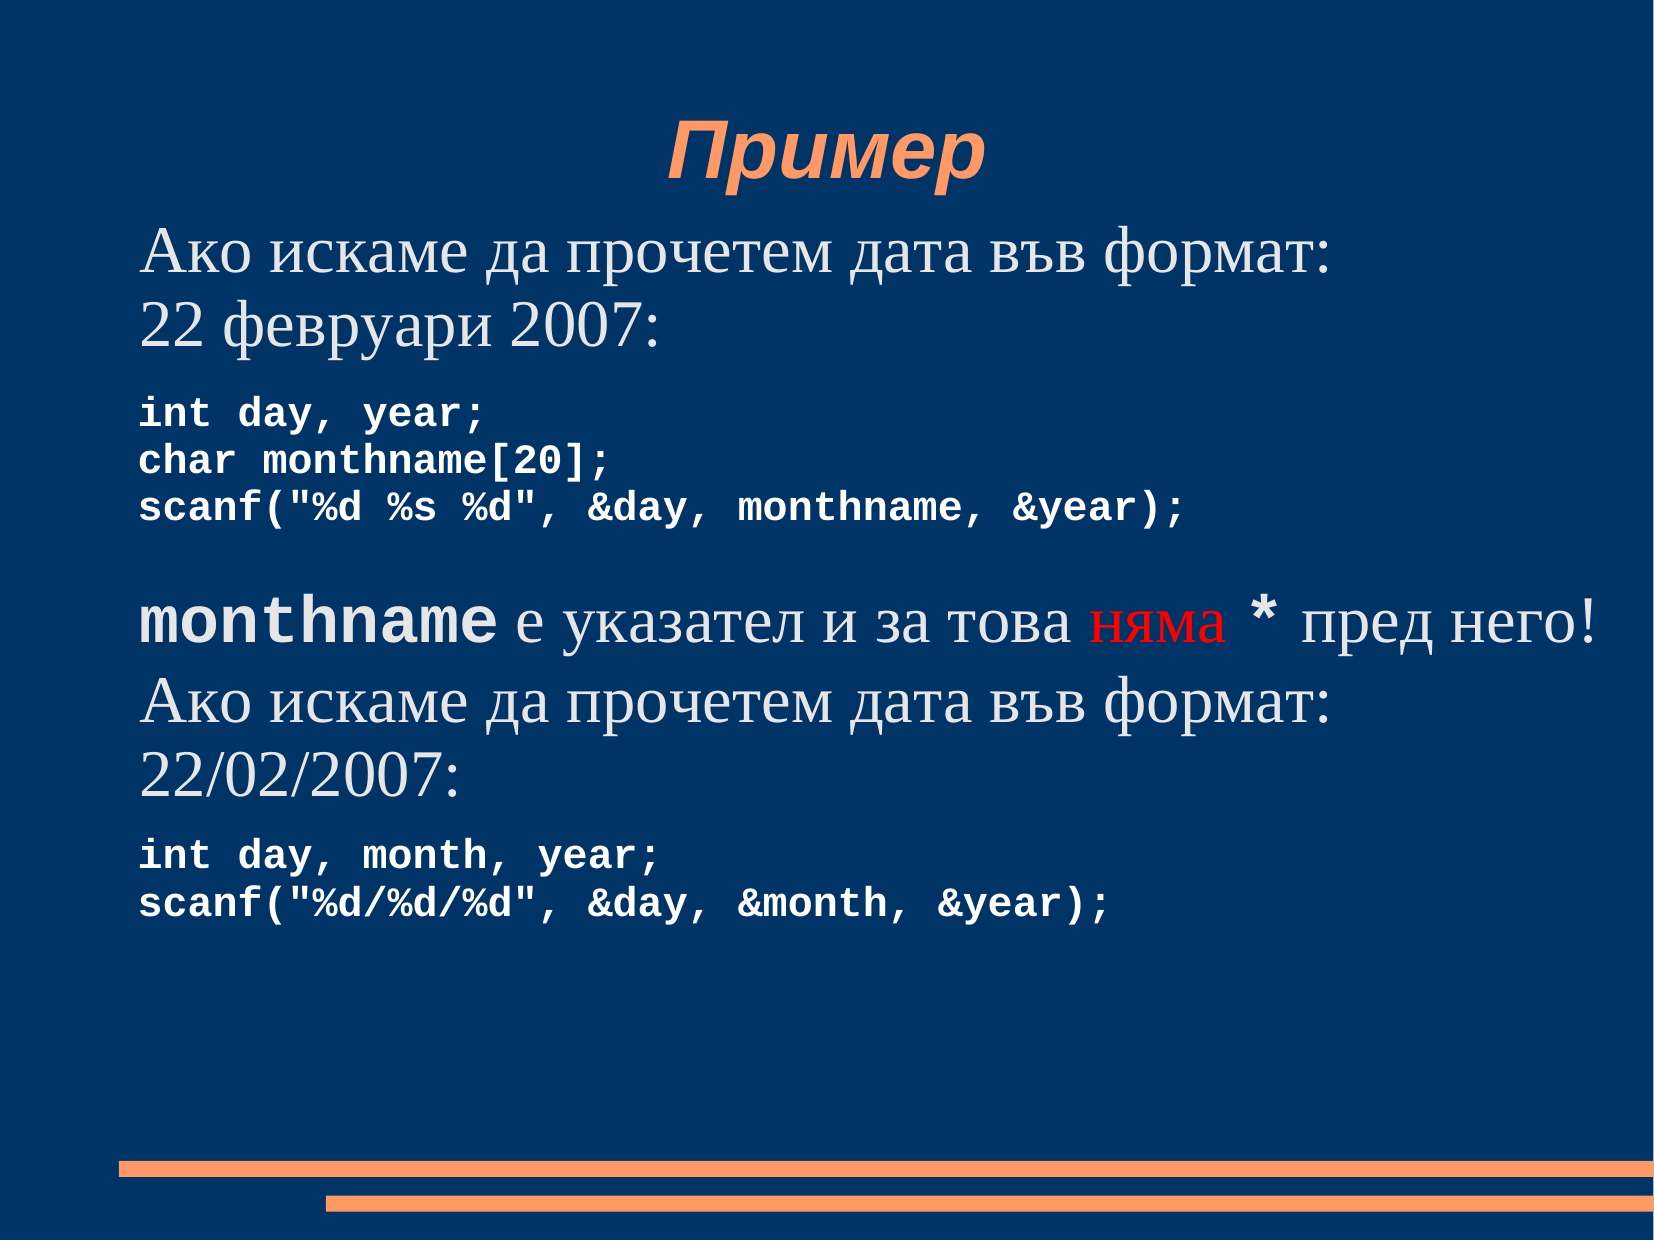

# Пример
Ако искаме да прочетем дата във формат:
22 февруари 2007:
monthname е указател и за това няма * пред него!
Ако искаме да прочетем дата във формат:
22/02/2007:
int day, year;
char monthname[20];
scanf("%d %s %d", &day, monthname, &year);
int day, month, year;
scanf("%d/%d/%d", &day, &month, &year);